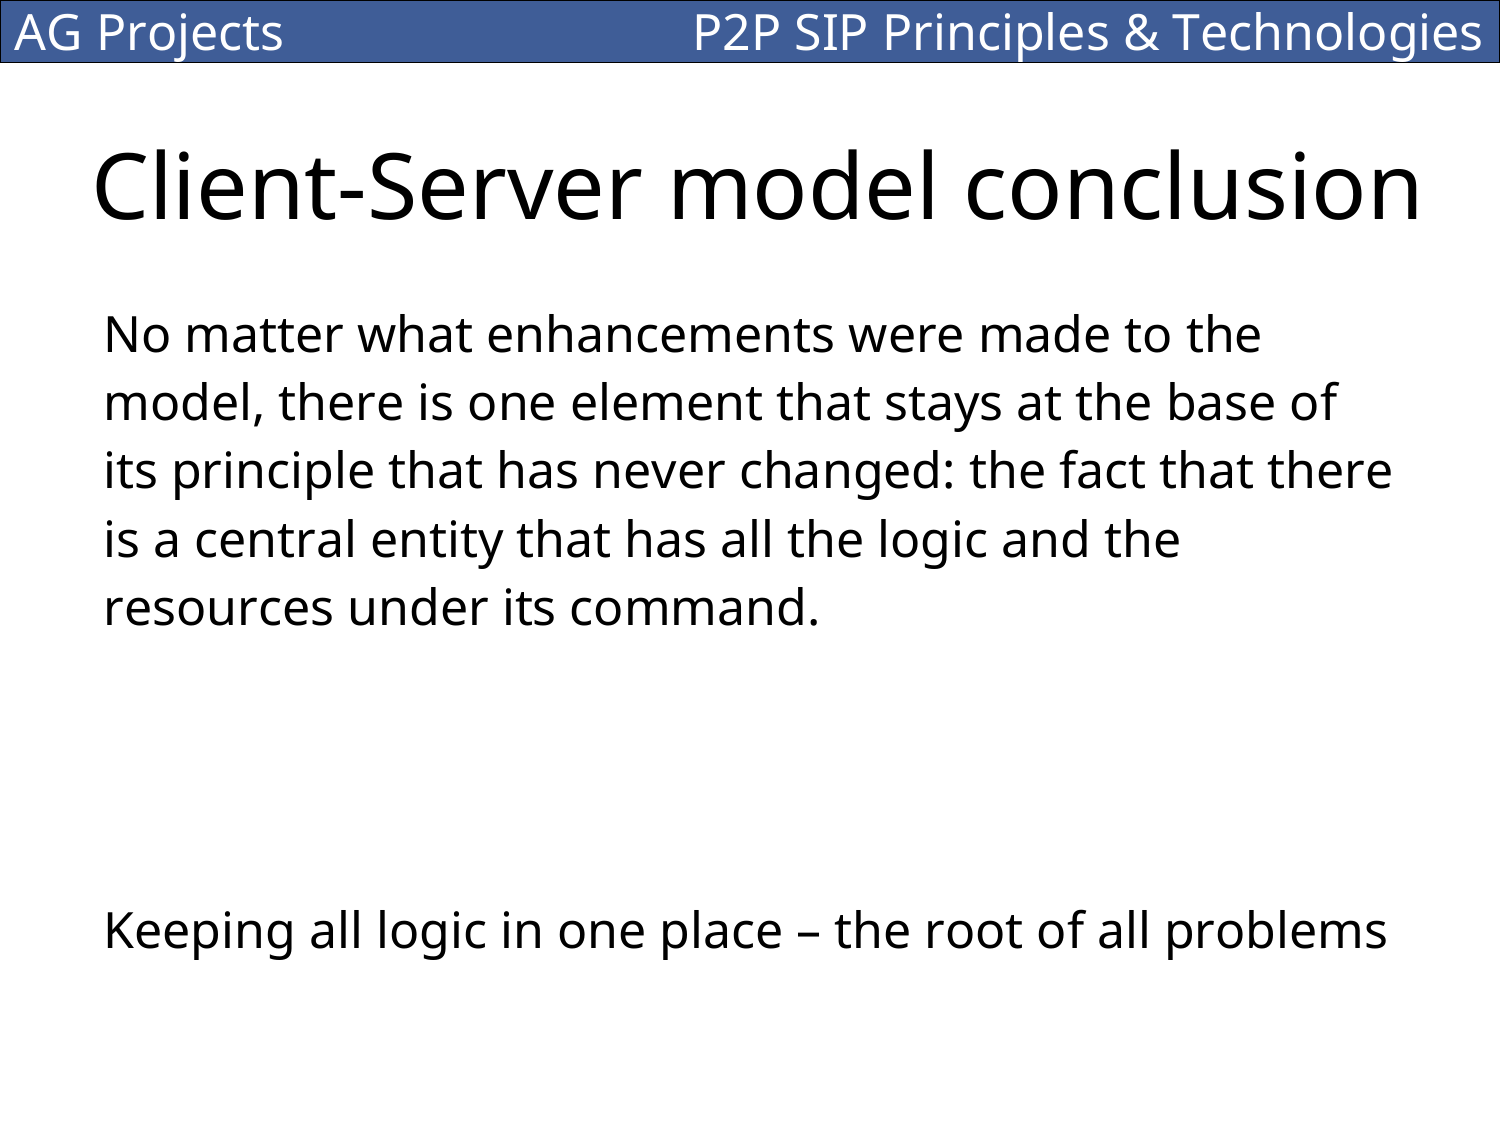

Client-Server model conclusion
No matter what enhancements were made to the model, there is one element that stays at the base of its principle that has never changed: the fact that there is a central entity that has all the logic and the resources under its command.
Keeping all logic in one place – the root of all problems